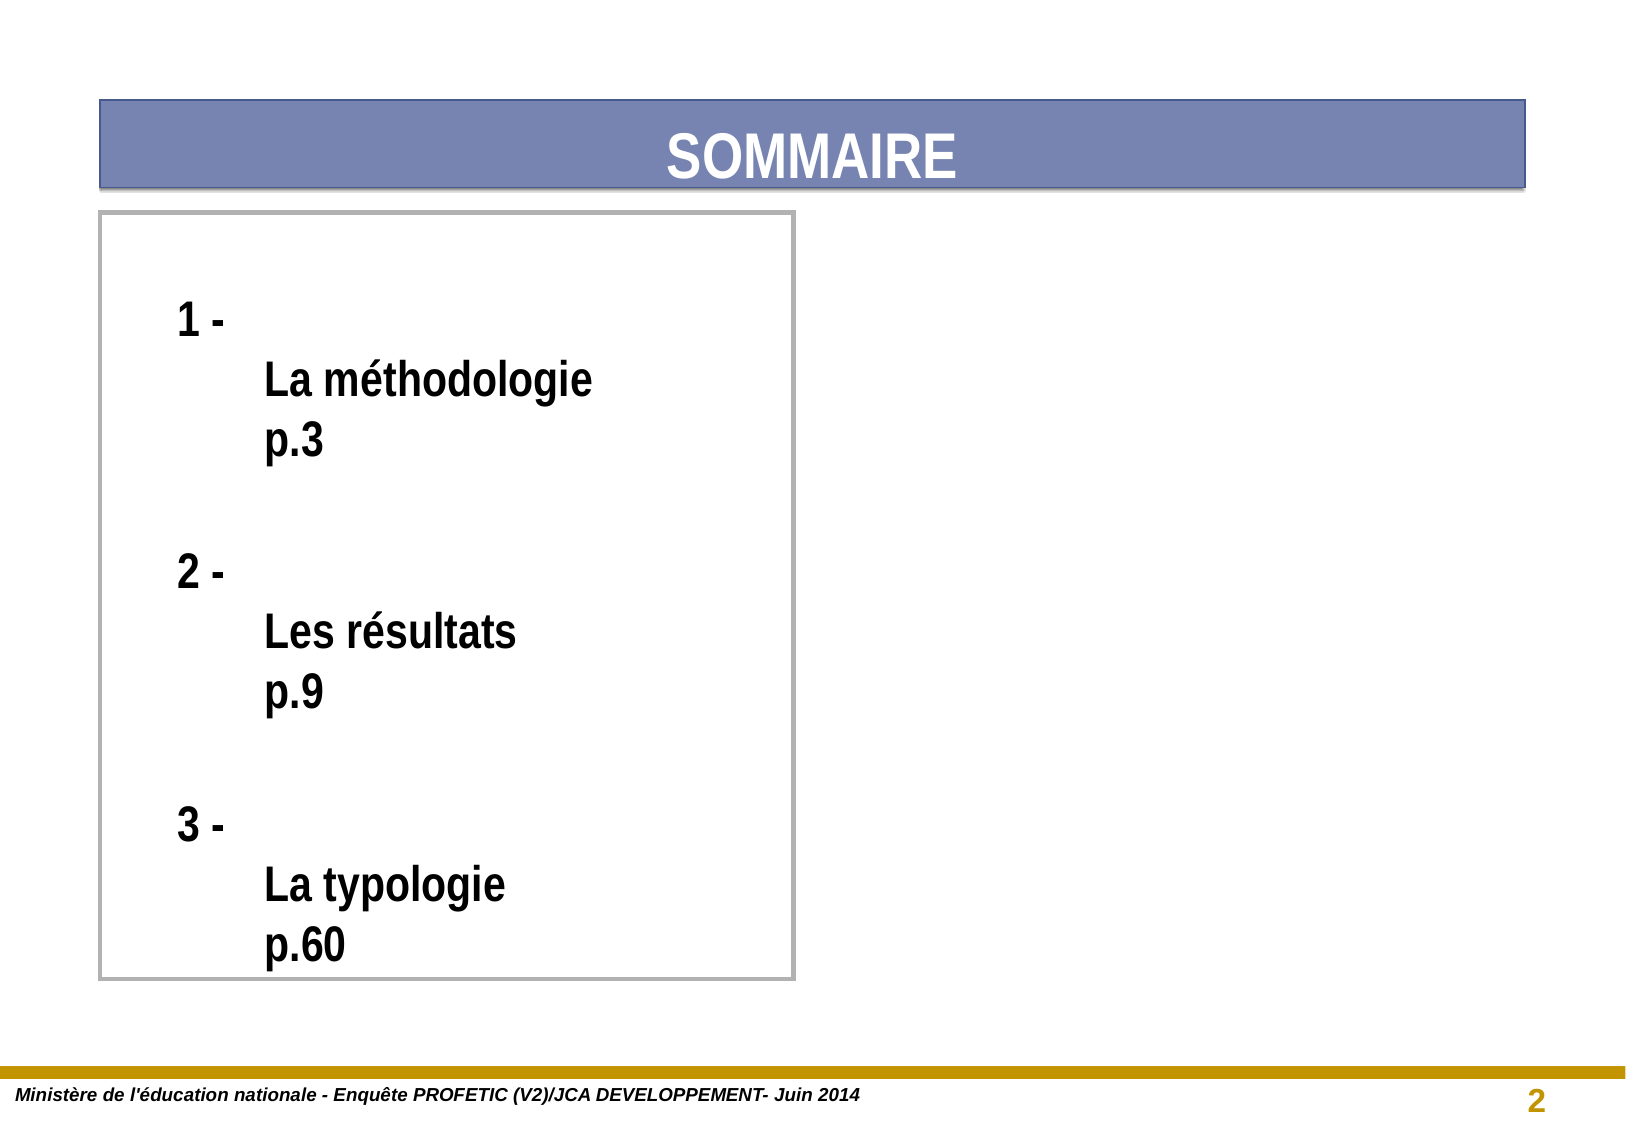

# Sommaire
1 -			La méthodologie	p.3
2 -			Les résultats	p.9
3 -			La typologie	p.60
1
Ministère de l'éducation nationale - Enquête PROFETIC (V2)/JCA DEVELOPPEMENT- Juin 2014